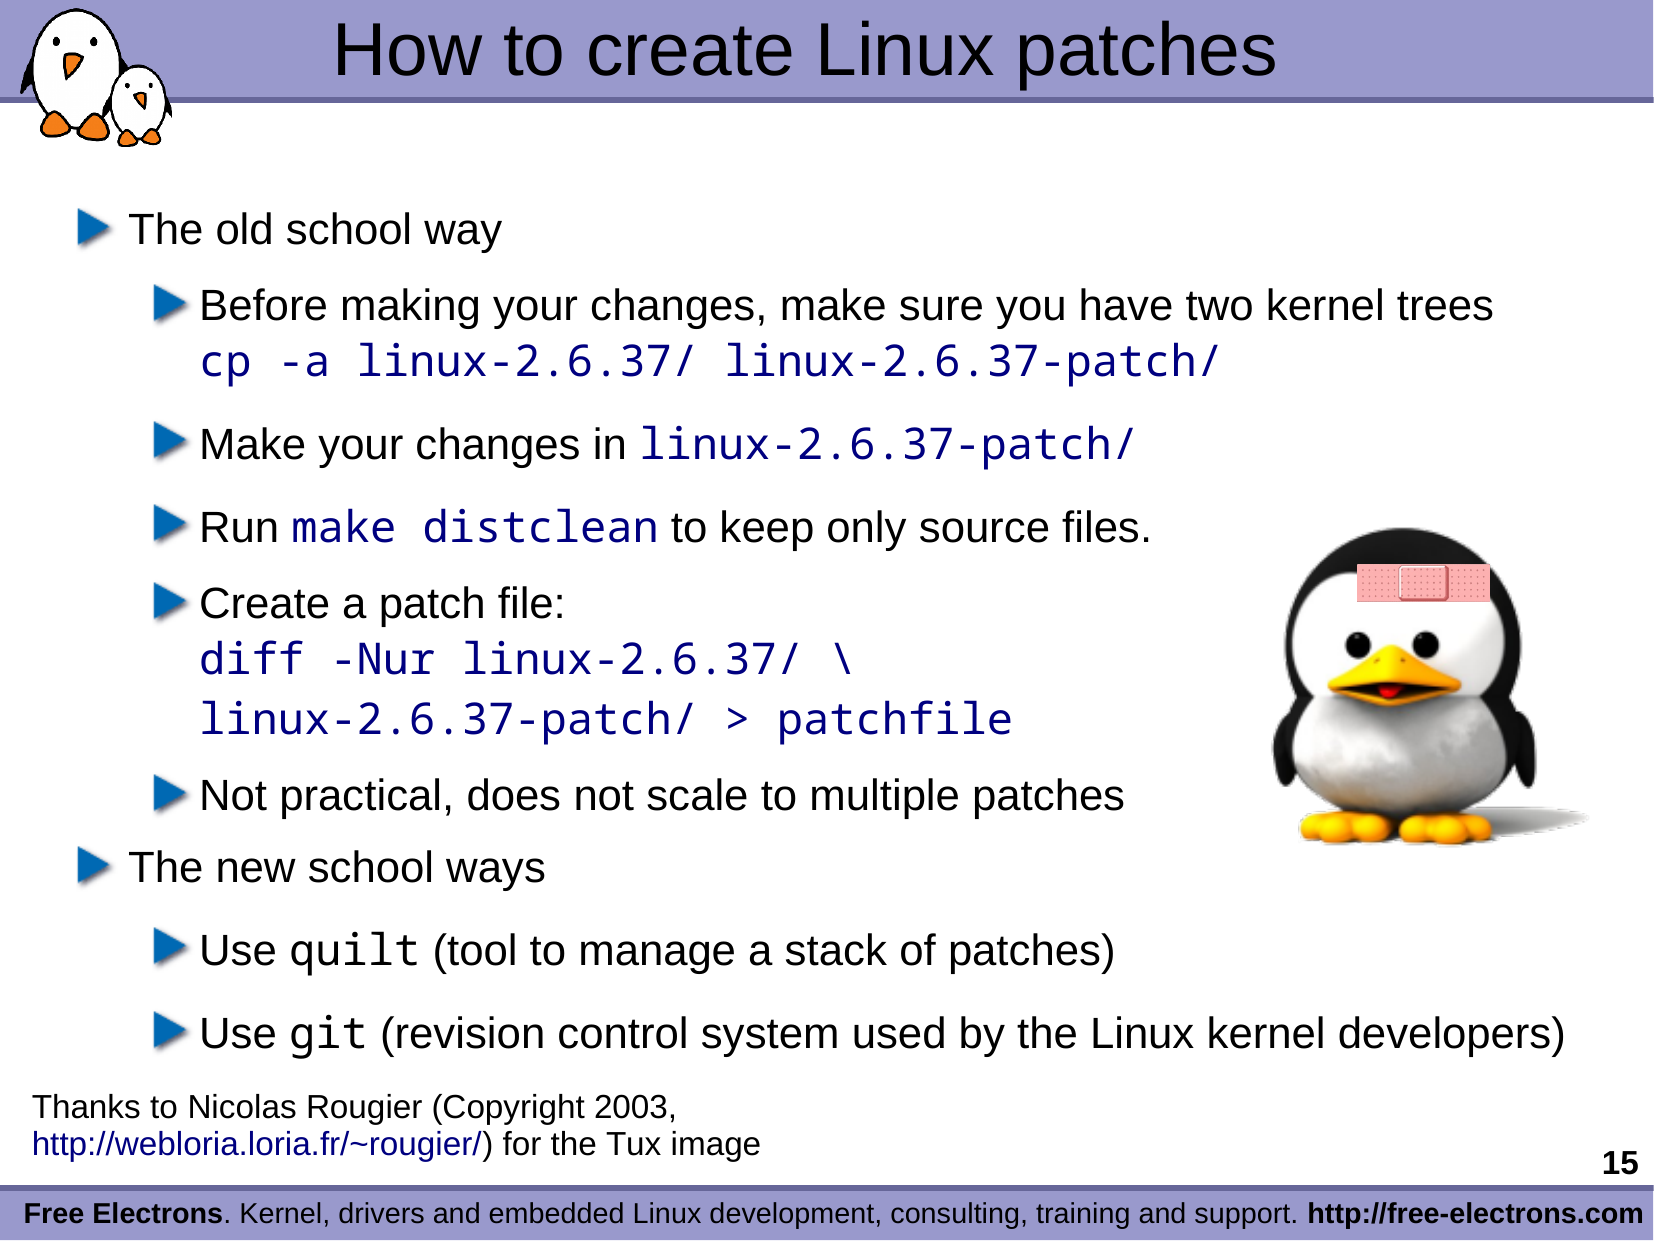

# How to create Linux patches
The old school way
Before making your changes, make sure you have two kernel trees
cp -a linux-2.6.37/ linux-2.6.37-patch/
Make your changes in linux-2.6.37-patch/
Run make distclean to keep only source files.
Create a patch file:
diff -Nur linux-2.6.37/ \
linux-2.6.37-patch/ > patchfile
Not practical, does not scale to multiple patches
The new school ways
Use quilt (tool to manage a stack of patches)
Use git (revision control system used by the Linux kernel developers)
Thanks to Nicolas Rougier (Copyright 2003, http://webloria.loria.fr/~rougier/) for the Tux image